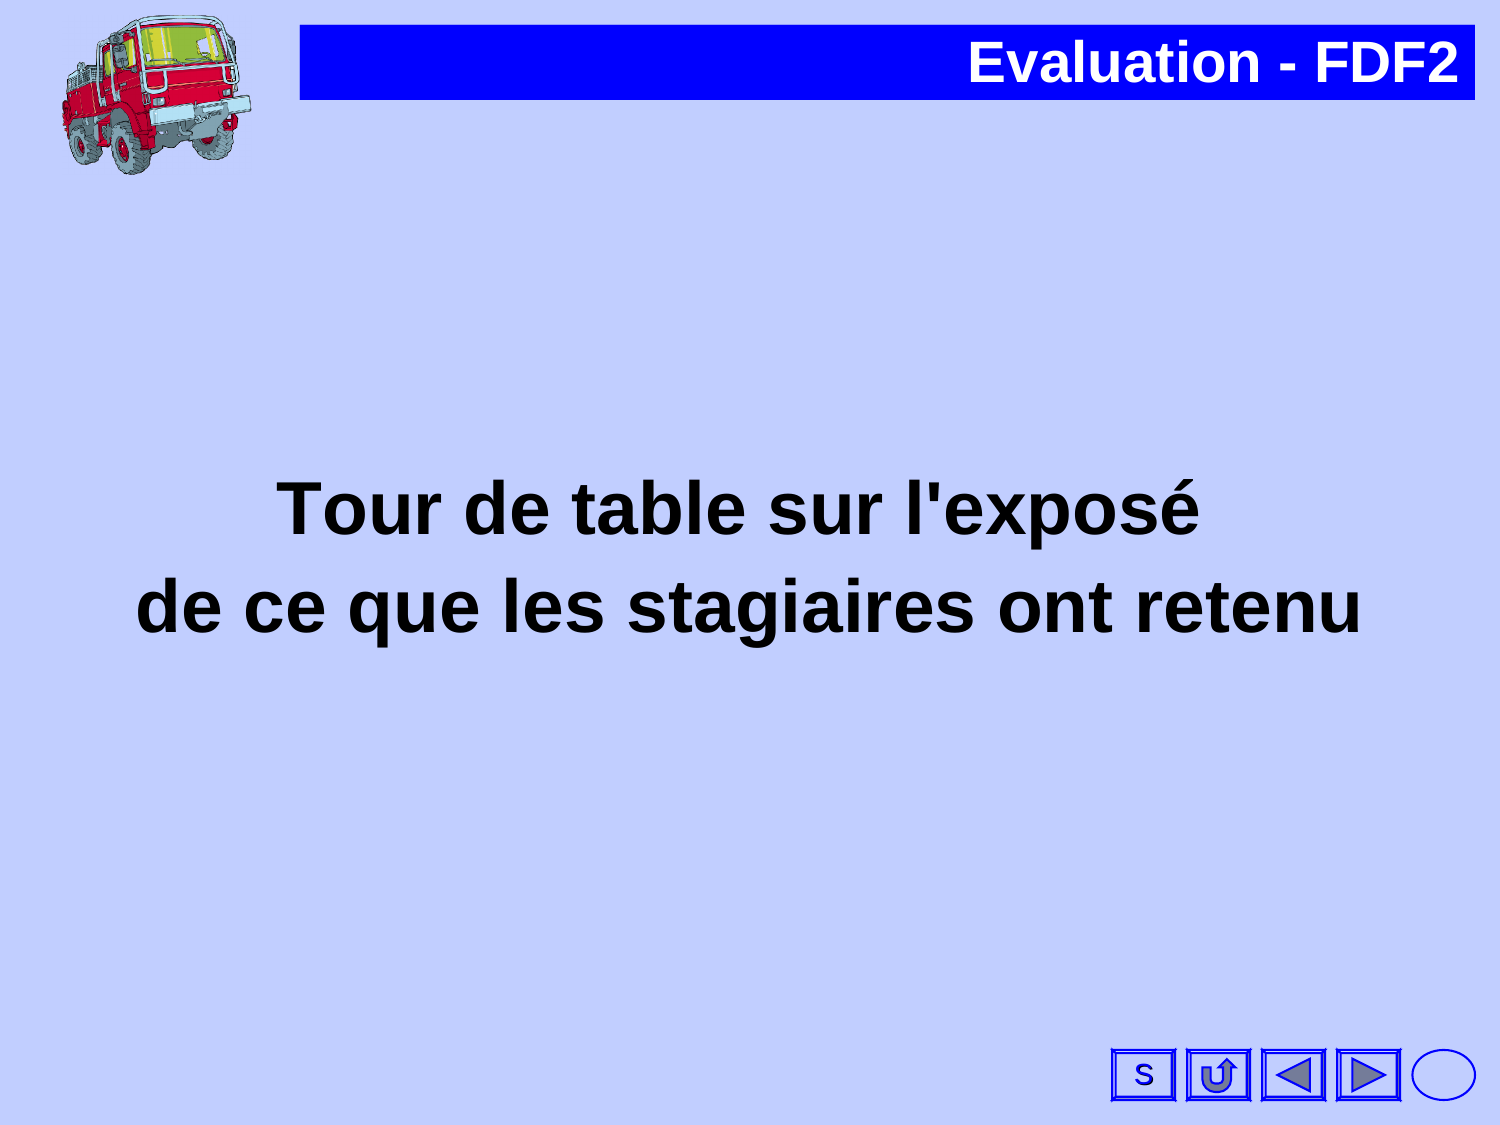

Evaluation - FDF2
# Tour de table sur l'exposé
de ce que les stagiaires ont retenu